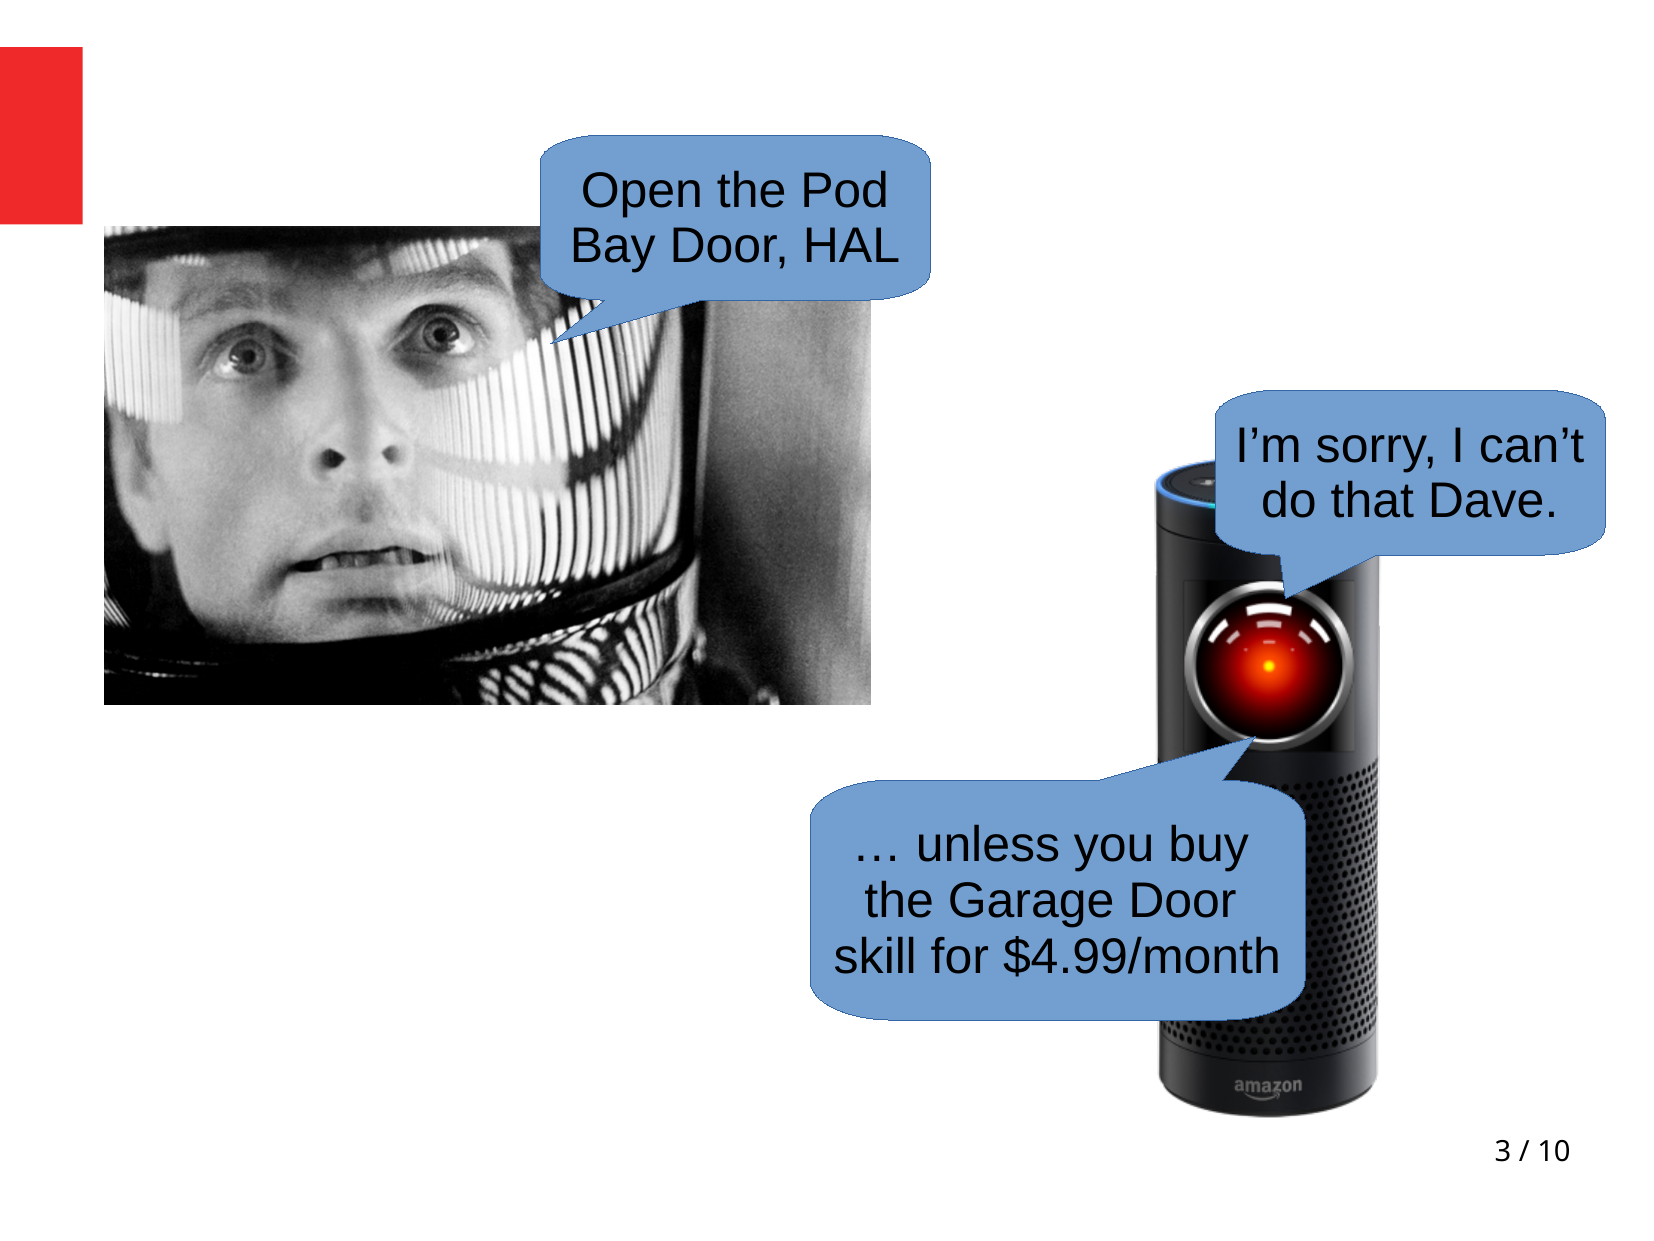

Open the Pod
Bay Door, HAL
I’m sorry, I can’t
do that Dave.
… unless you buy
the Garage Door
skill for $4.99/month
3